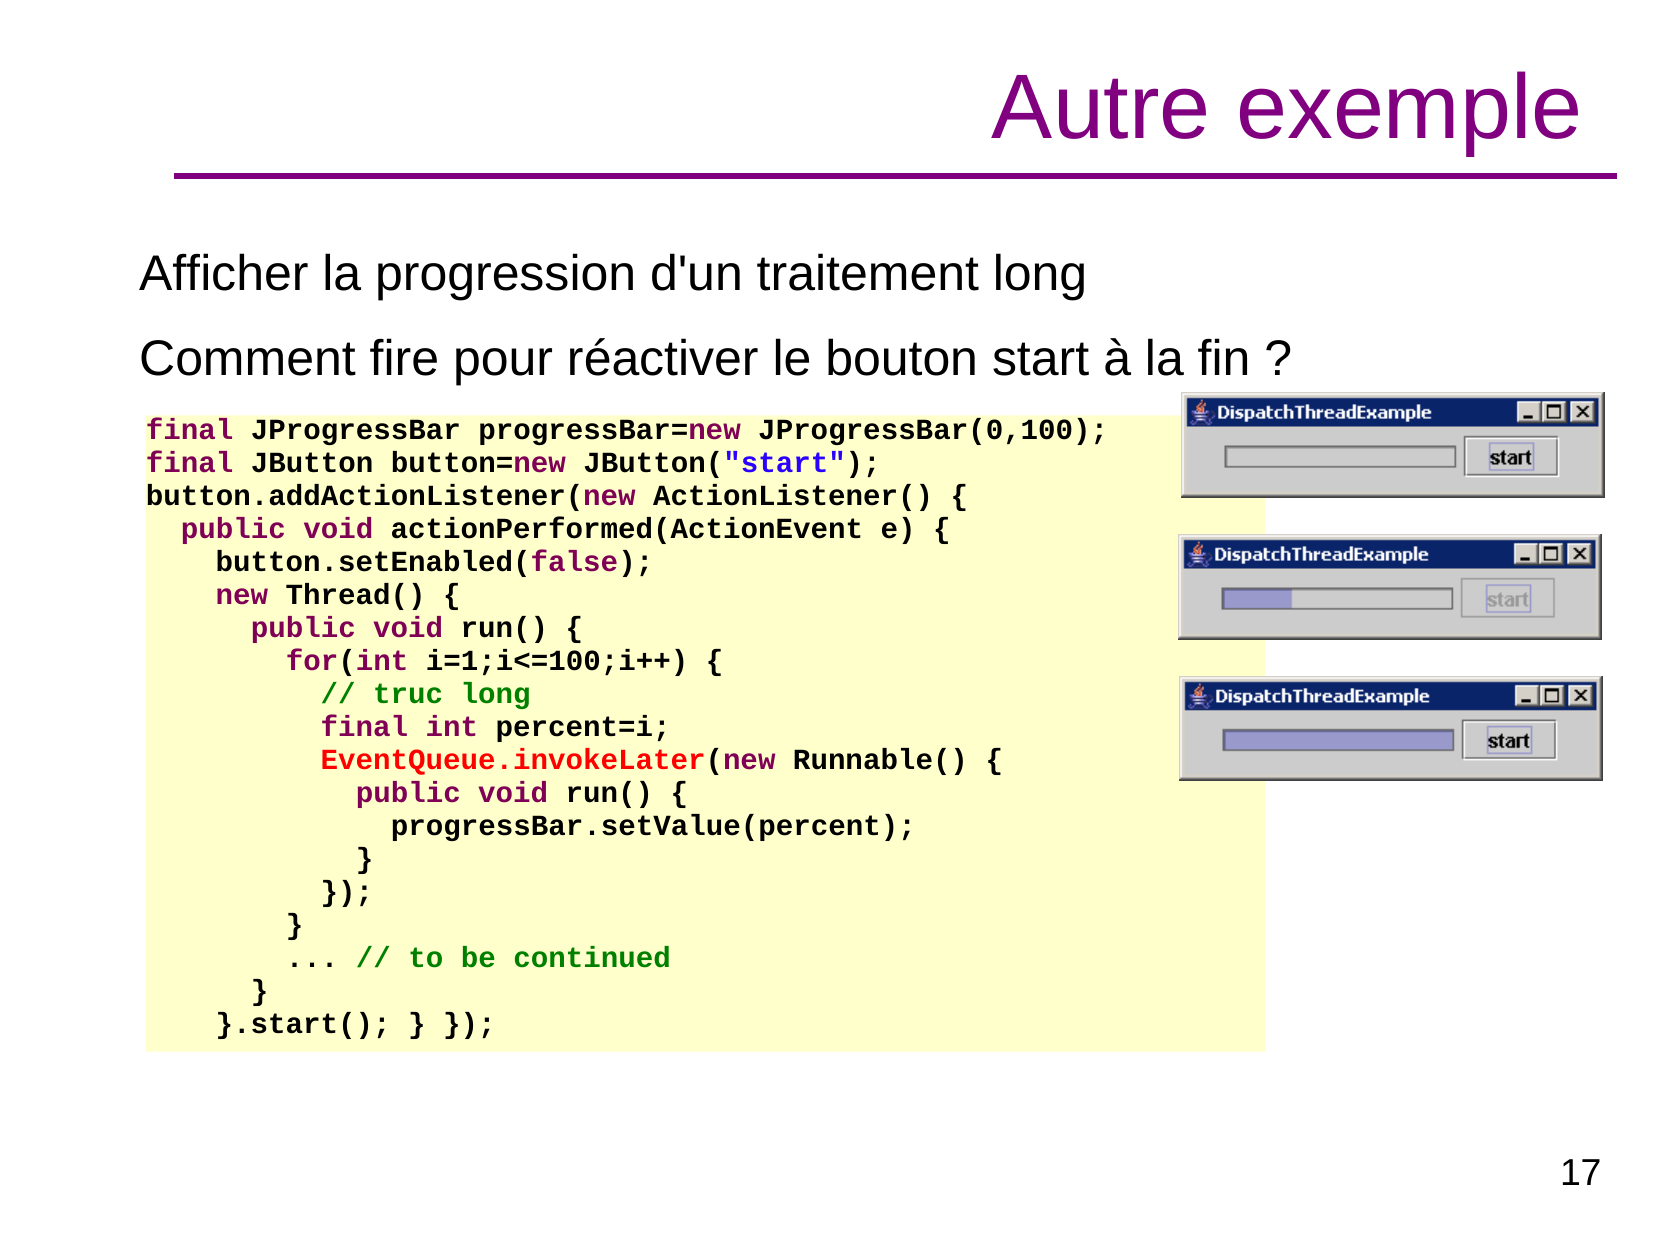

# Autre exemple
Afficher la progression d'un traitement long
Comment fire pour réactiver le bouton start à la fin ?
final JProgressBar progressBar=new JProgressBar(0,100);
final JButton button=new JButton("start");
button.addActionListener(new ActionListener() {
 public void actionPerformed(ActionEvent e) {
 button.setEnabled(false);
 new Thread() {
 public void run() {
 for(int i=1;i<=100;i++) {
 // truc long
 final int percent=i;
 EventQueue.invokeLater(new Runnable() {
 public void run() {
 progressBar.setValue(percent);
 }
 });
 }
 ... // to be continued
 }
 }.start(); } });